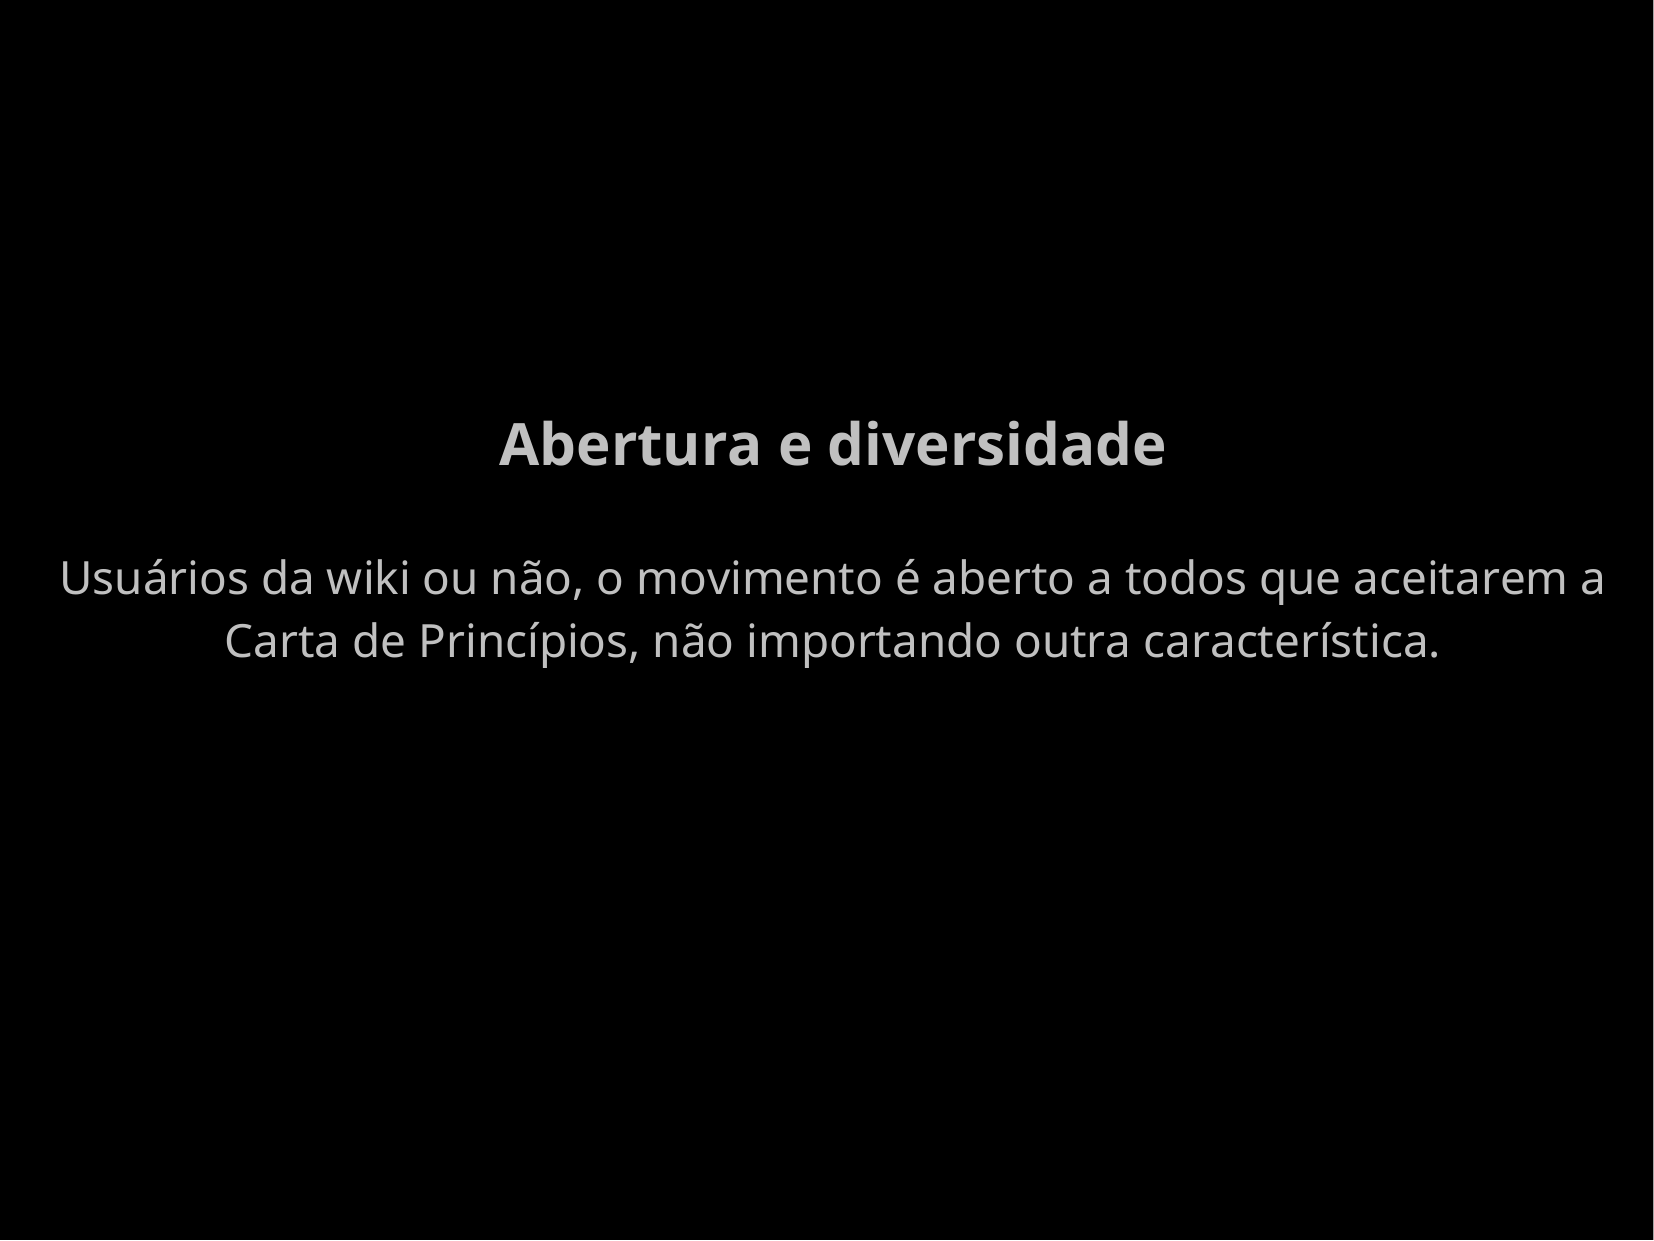

Abertura e diversidade
Usuários da wiki ou não, o movimento é aberto a todos que aceitarem a Carta de Princípios, não importando outra característica.